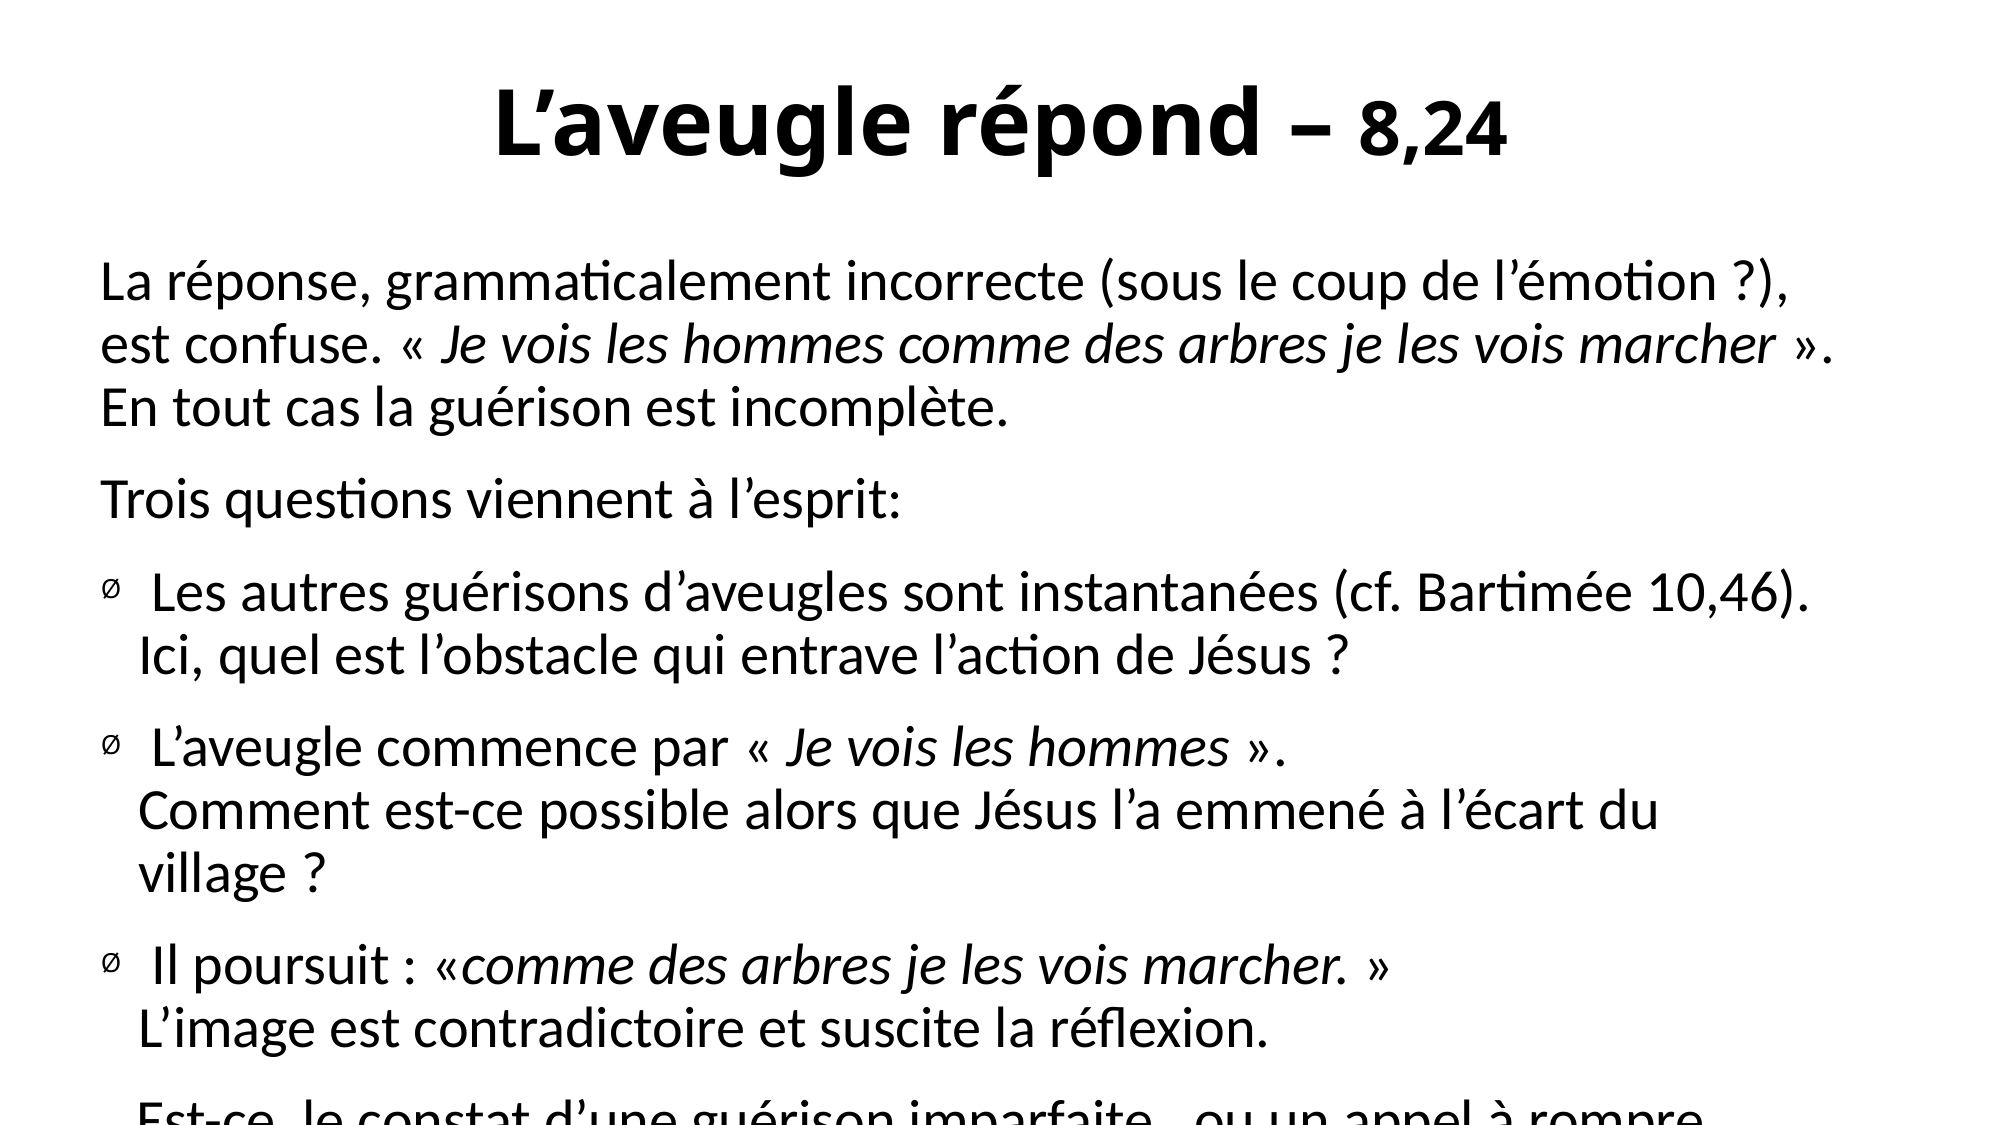

# L’aveugle répond – 8,24
La réponse, grammaticalement incorrecte (sous le coup de l’émotion ?),
est confuse. « Je vois les hommes comme des arbres je les vois marcher ».
En tout cas la guérison est incomplète.
Trois questions viennent à l’esprit:
 Les autres guérisons d’aveugles sont instantanées (cf. Bartimée 10,46).
Ici, quel est l’obstacle qui entrave l’action de Jésus ?
 L’aveugle commence par « Je vois les hommes ».
Comment est-ce possible alors que Jésus l’a emmené à l’écart du village ?
 Il poursuit : «comme des arbres je les vois marcher. »
L’image est contradictoire et suscite la réflexion.
Est-ce le constat d’une guérison imparfaite , ou un appel à rompre
avec ses racines passées et à se mettre en mouvement ?